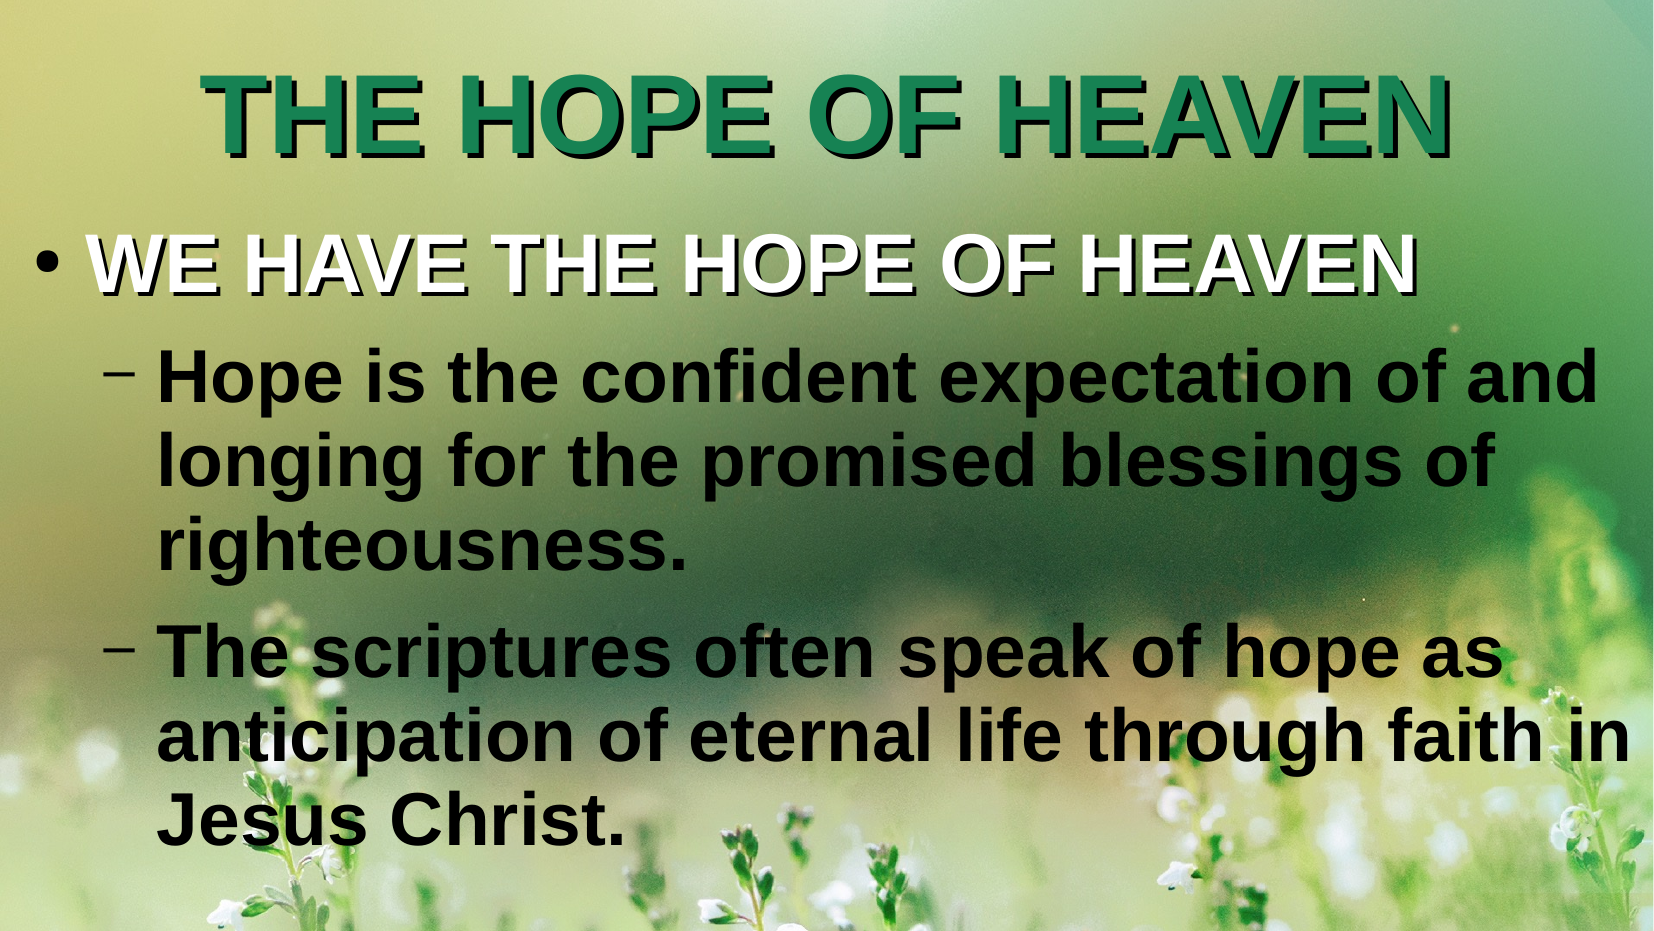

# THE HOPE OF HEAVEN
WE HAVE THE HOPE OF HEAVEN
Hope is the confident expectation of and longing for the promised blessings of righteousness.
The scriptures often speak of hope as anticipation of eternal life through faith in Jesus Christ.